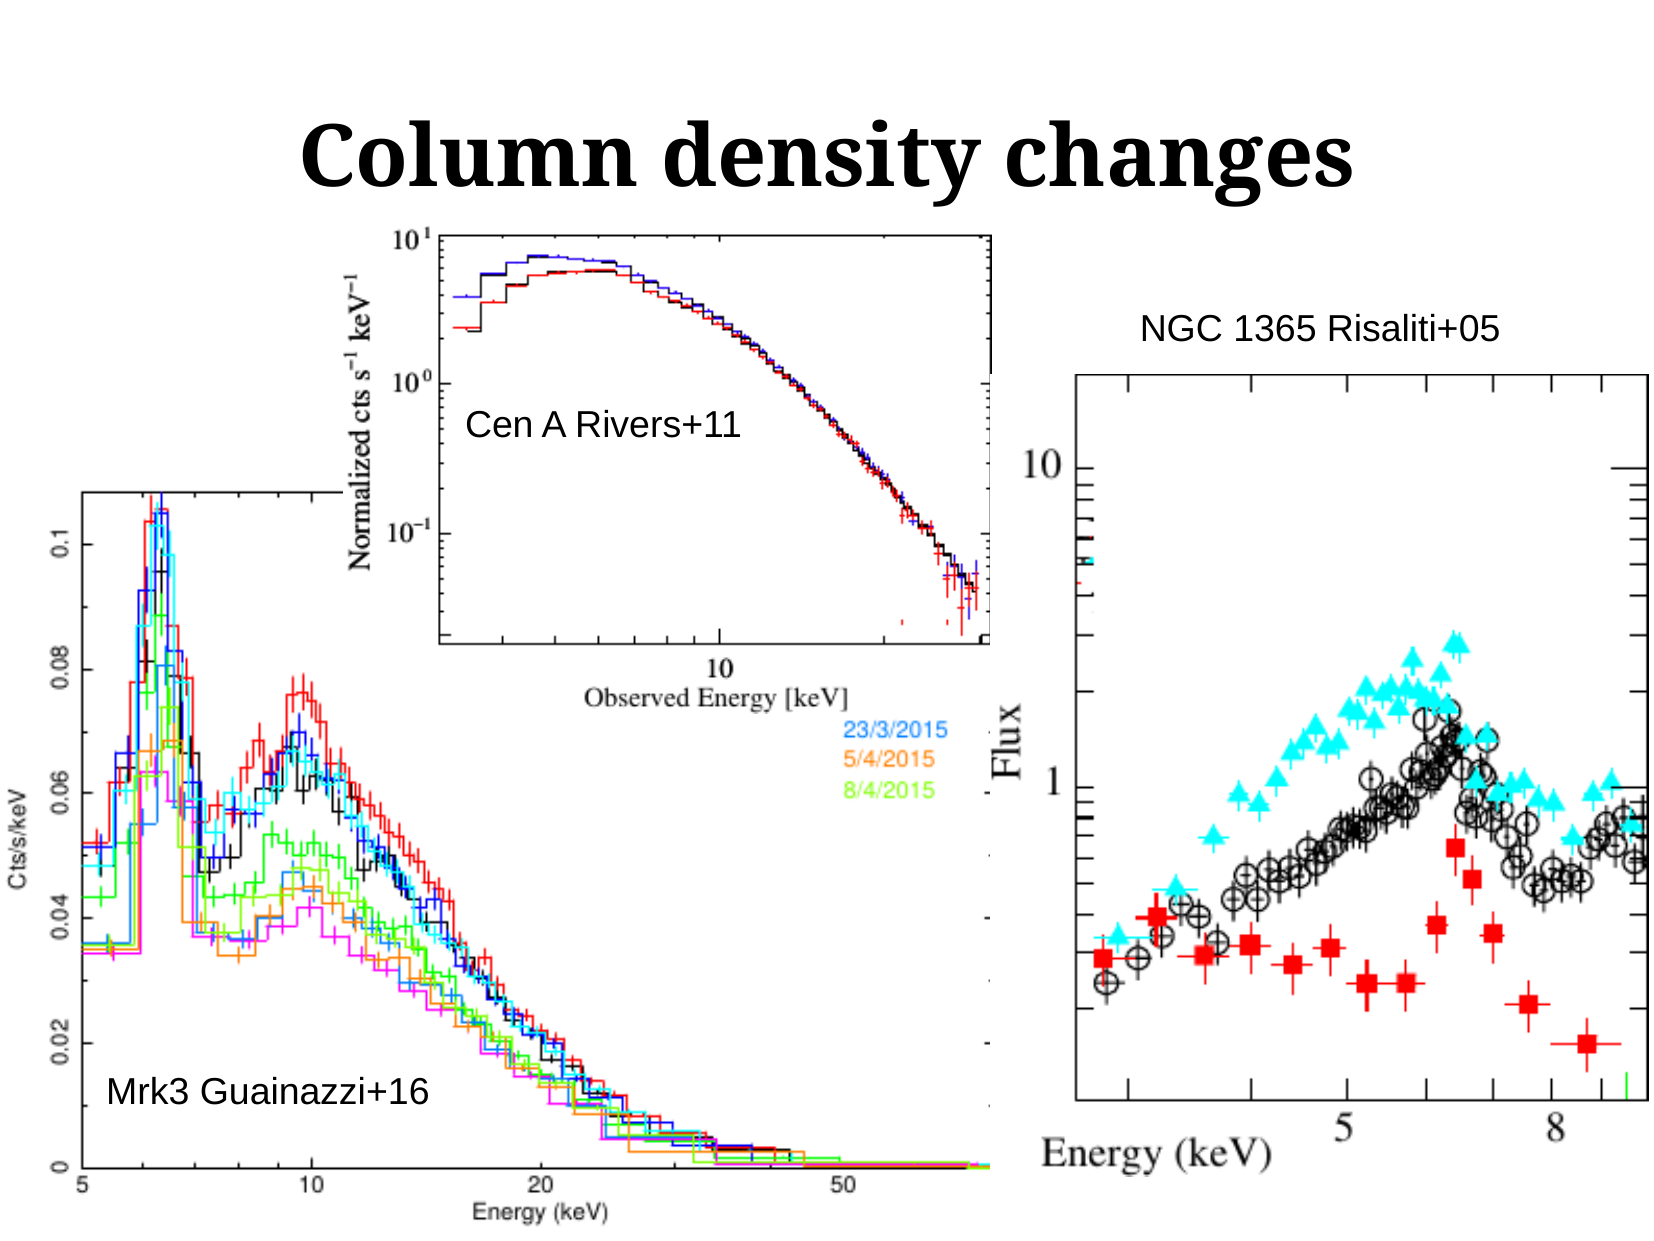

# Column density changes
NGC 1365 Risaliti+05
Cen A Rivers+11
Mrk3 Guainazzi+16